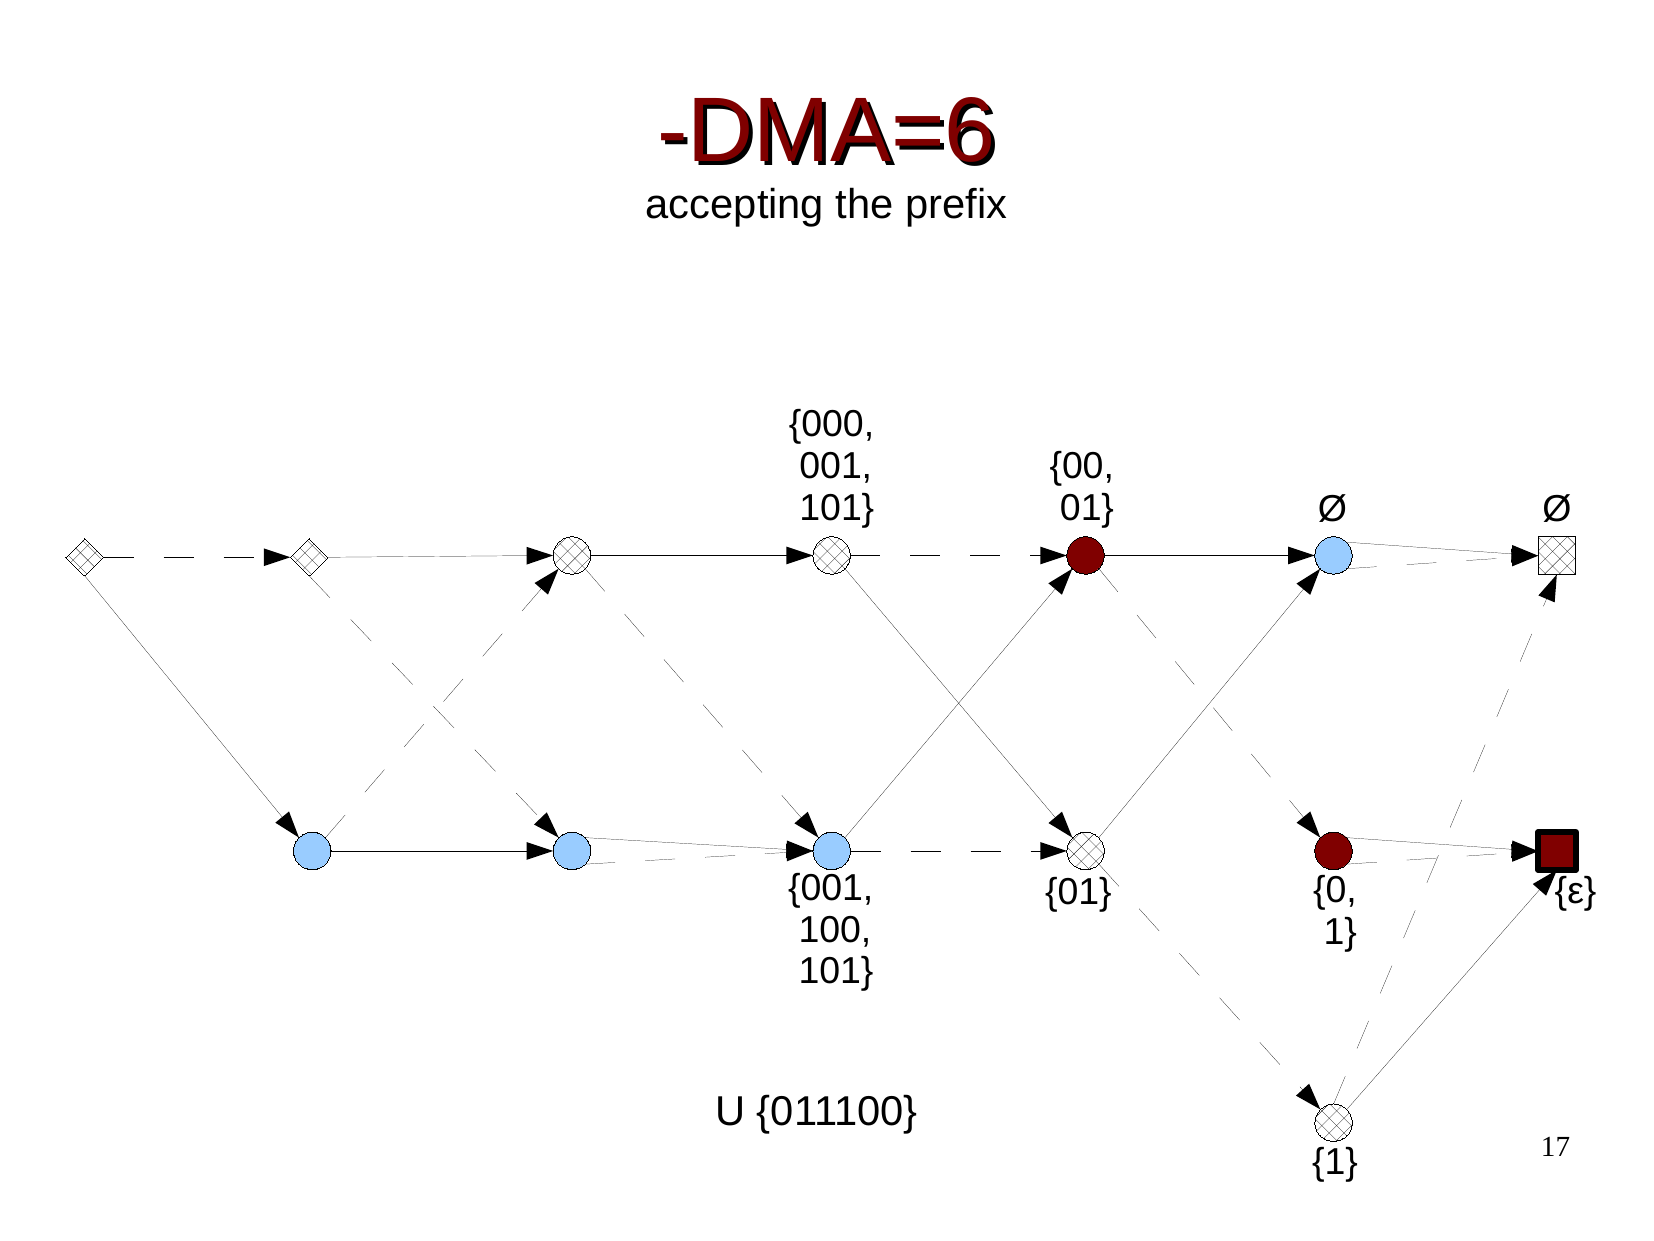

# -DMA=6 accepting the prefix
{000,
 001,
 101}
{00,
 01}
Ø
Ø
{001,
 100,
 101}
{0,
 1}
{ε}
{01}
U {011100}
17
{1}